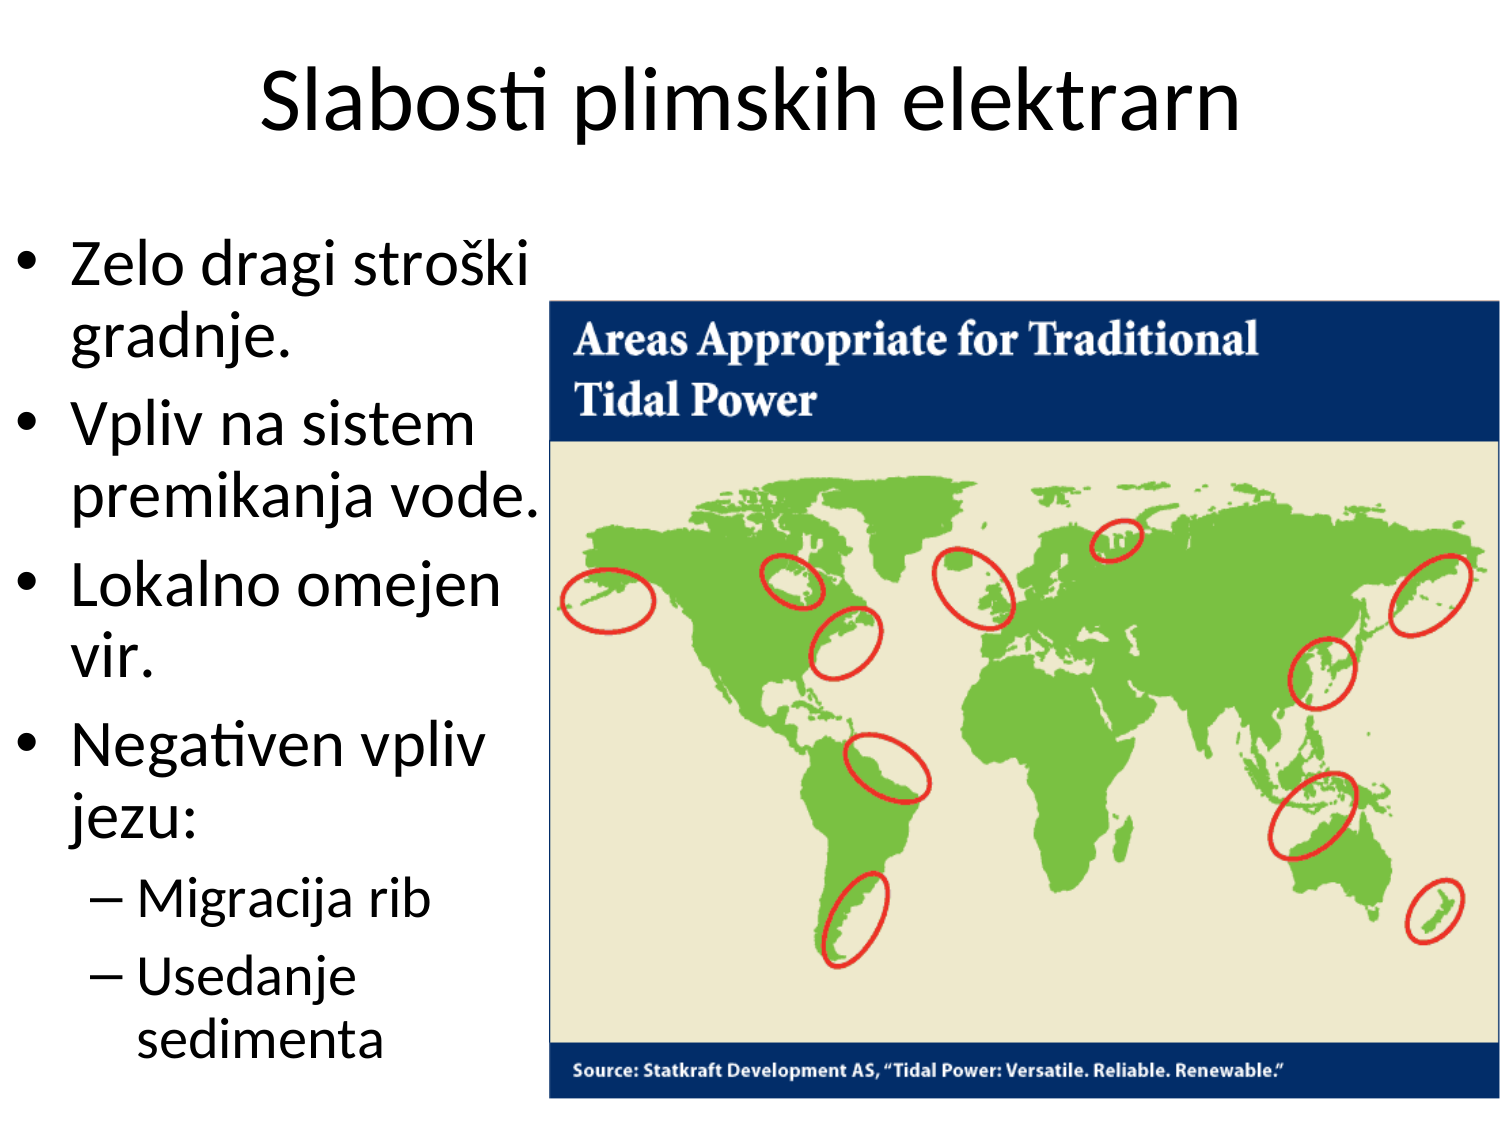

Slabosti plimskih elektrarn
Zelo dragi stroški gradnje.
Vpliv na sistem premikanja vode.
Lokalno omejen vir.
Negativen vpliv jezu:
Migracija rib
Usedanje sedimenta